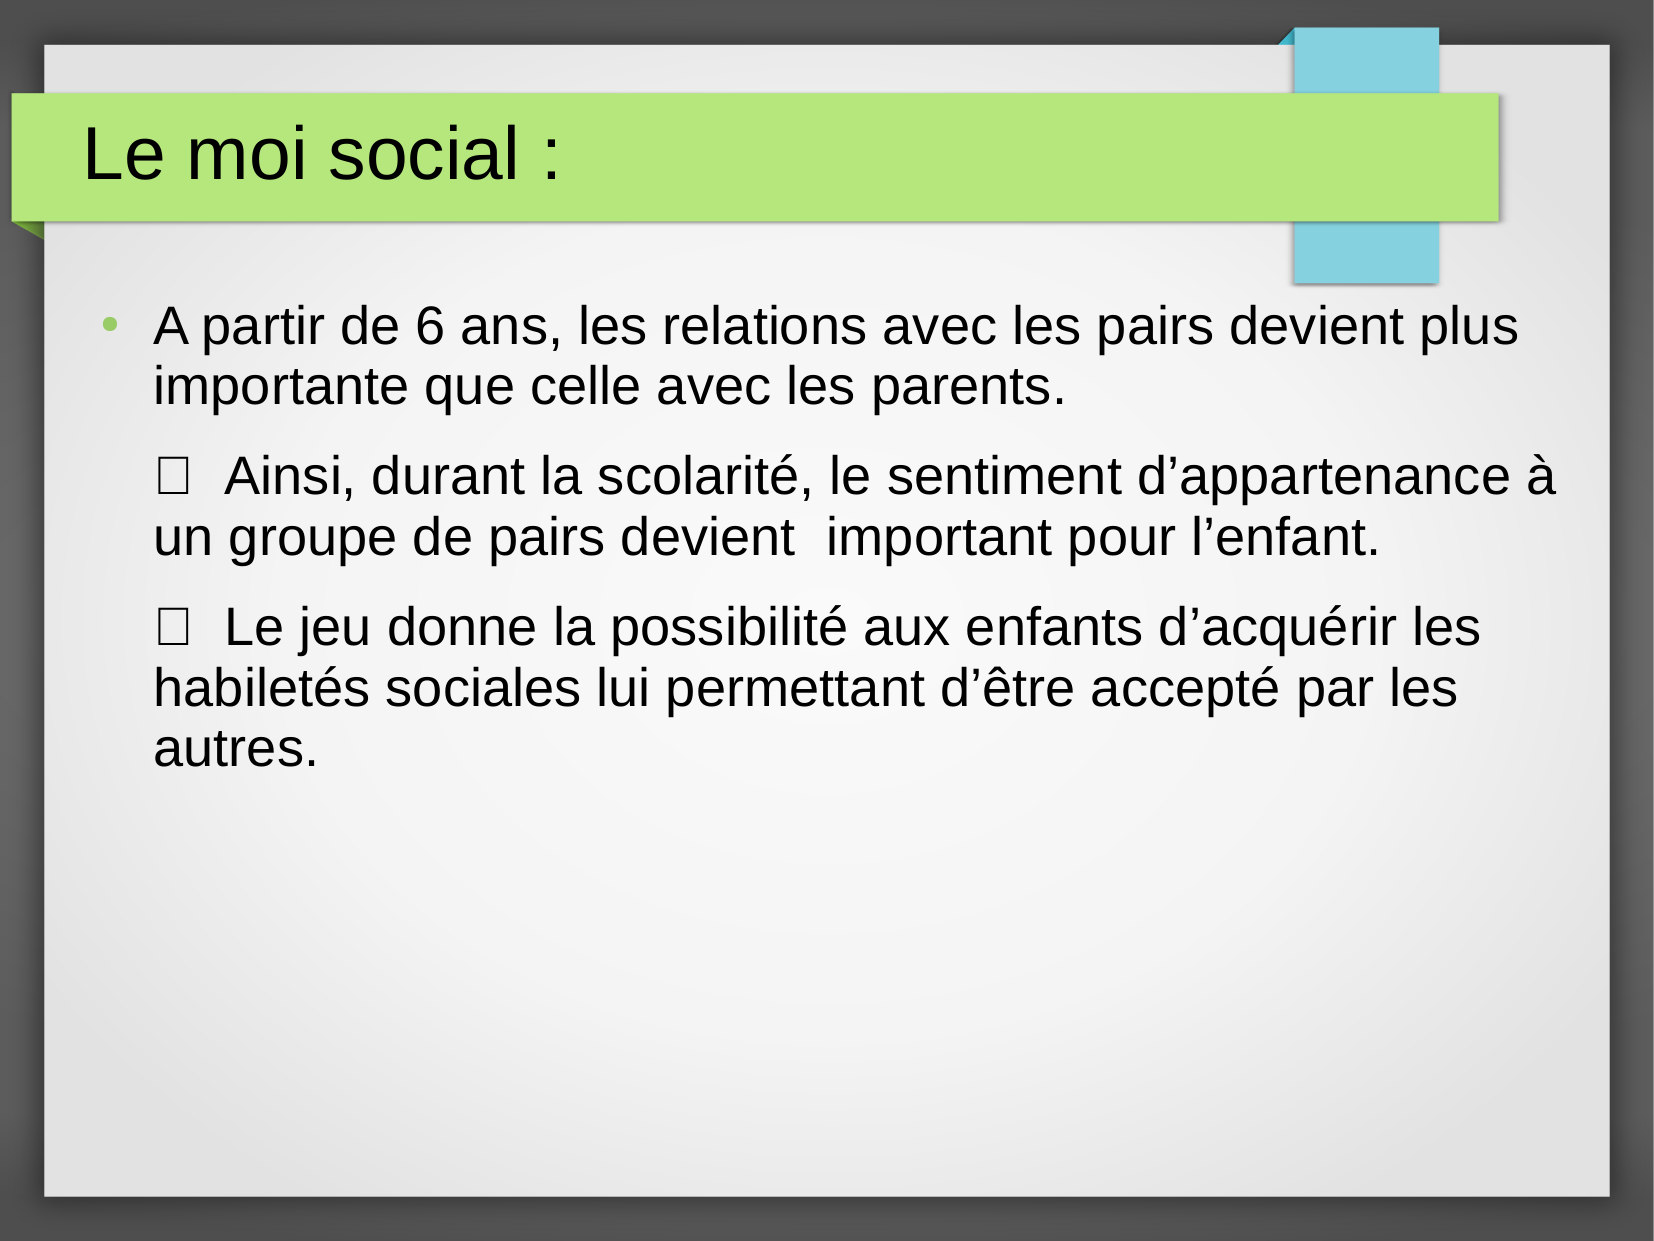

# Le moi social :
A partir de 6 ans, les relations avec les pairs devient plus importante que celle avec les parents.
 Ainsi, durant la scolarité, le sentiment d’appartenance à un groupe de pairs devient important pour l’enfant.
 Le jeu donne la possibilité aux enfants d’acquérir les habiletés sociales lui permettant d’être accepté par les autres.